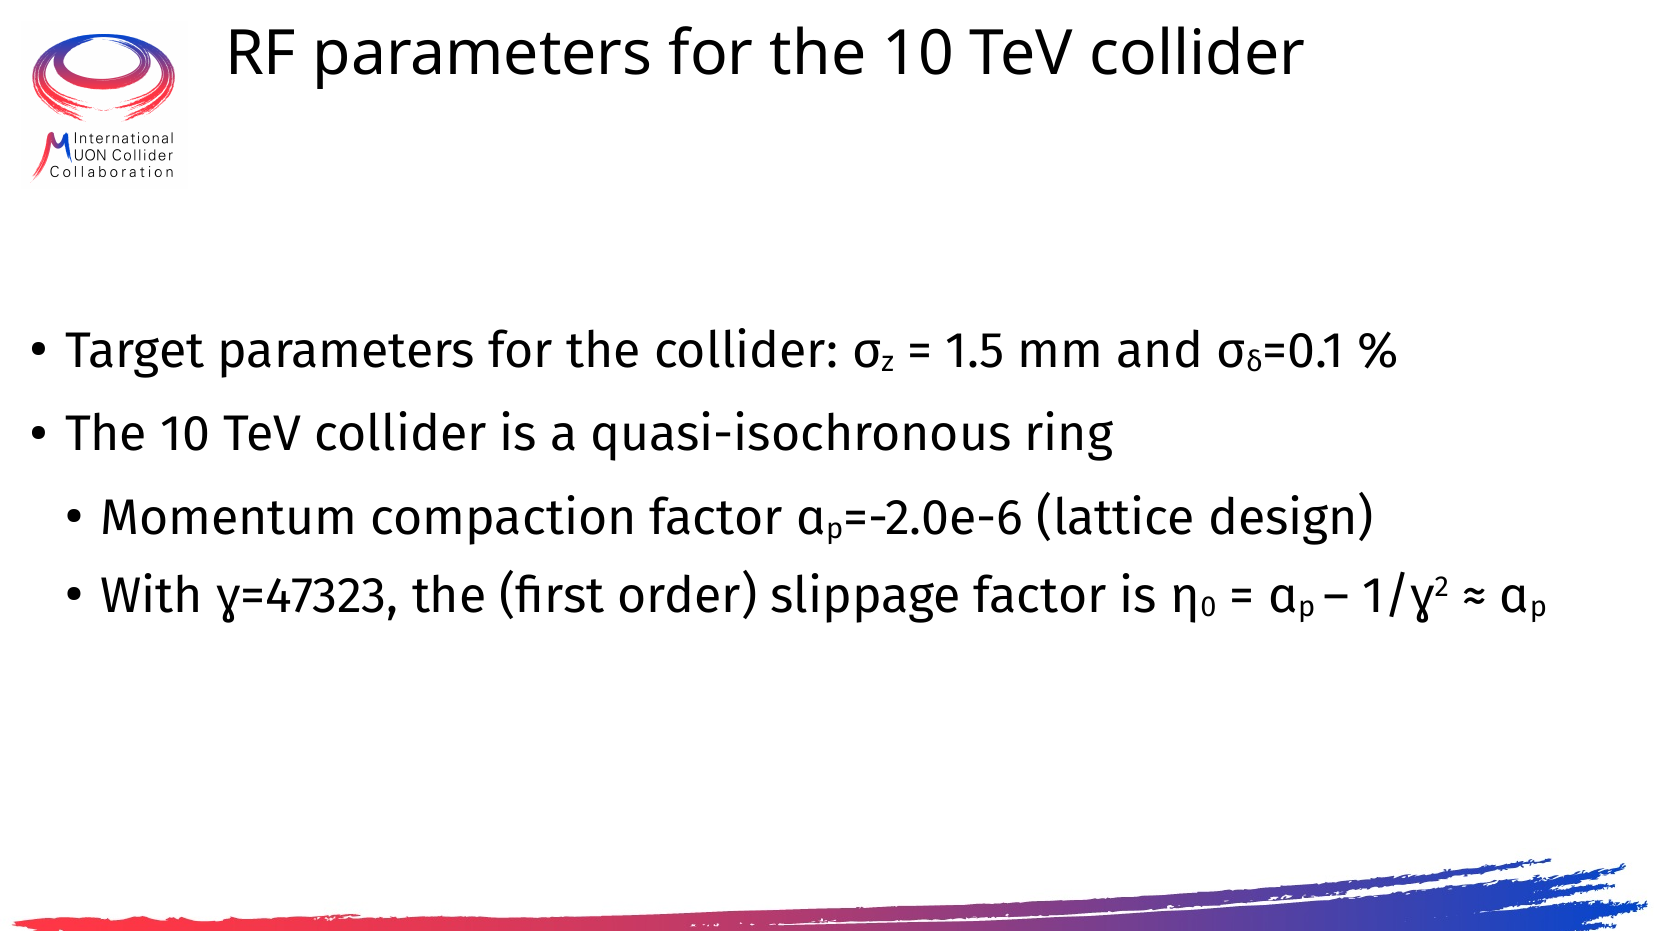

# RF parameters for the 10 TeV collider
Target parameters for the collider: σz = 1.5 mm and σδ=0.1 %
The 10 TeV collider is a quasi-isochronous ring
Momentum compaction factor ɑp=-2.0e-6 (lattice design)
With ɣ=47323, the (first order) slippage factor is η0 = ɑp – 1/ɣ2 ≈ ɑp